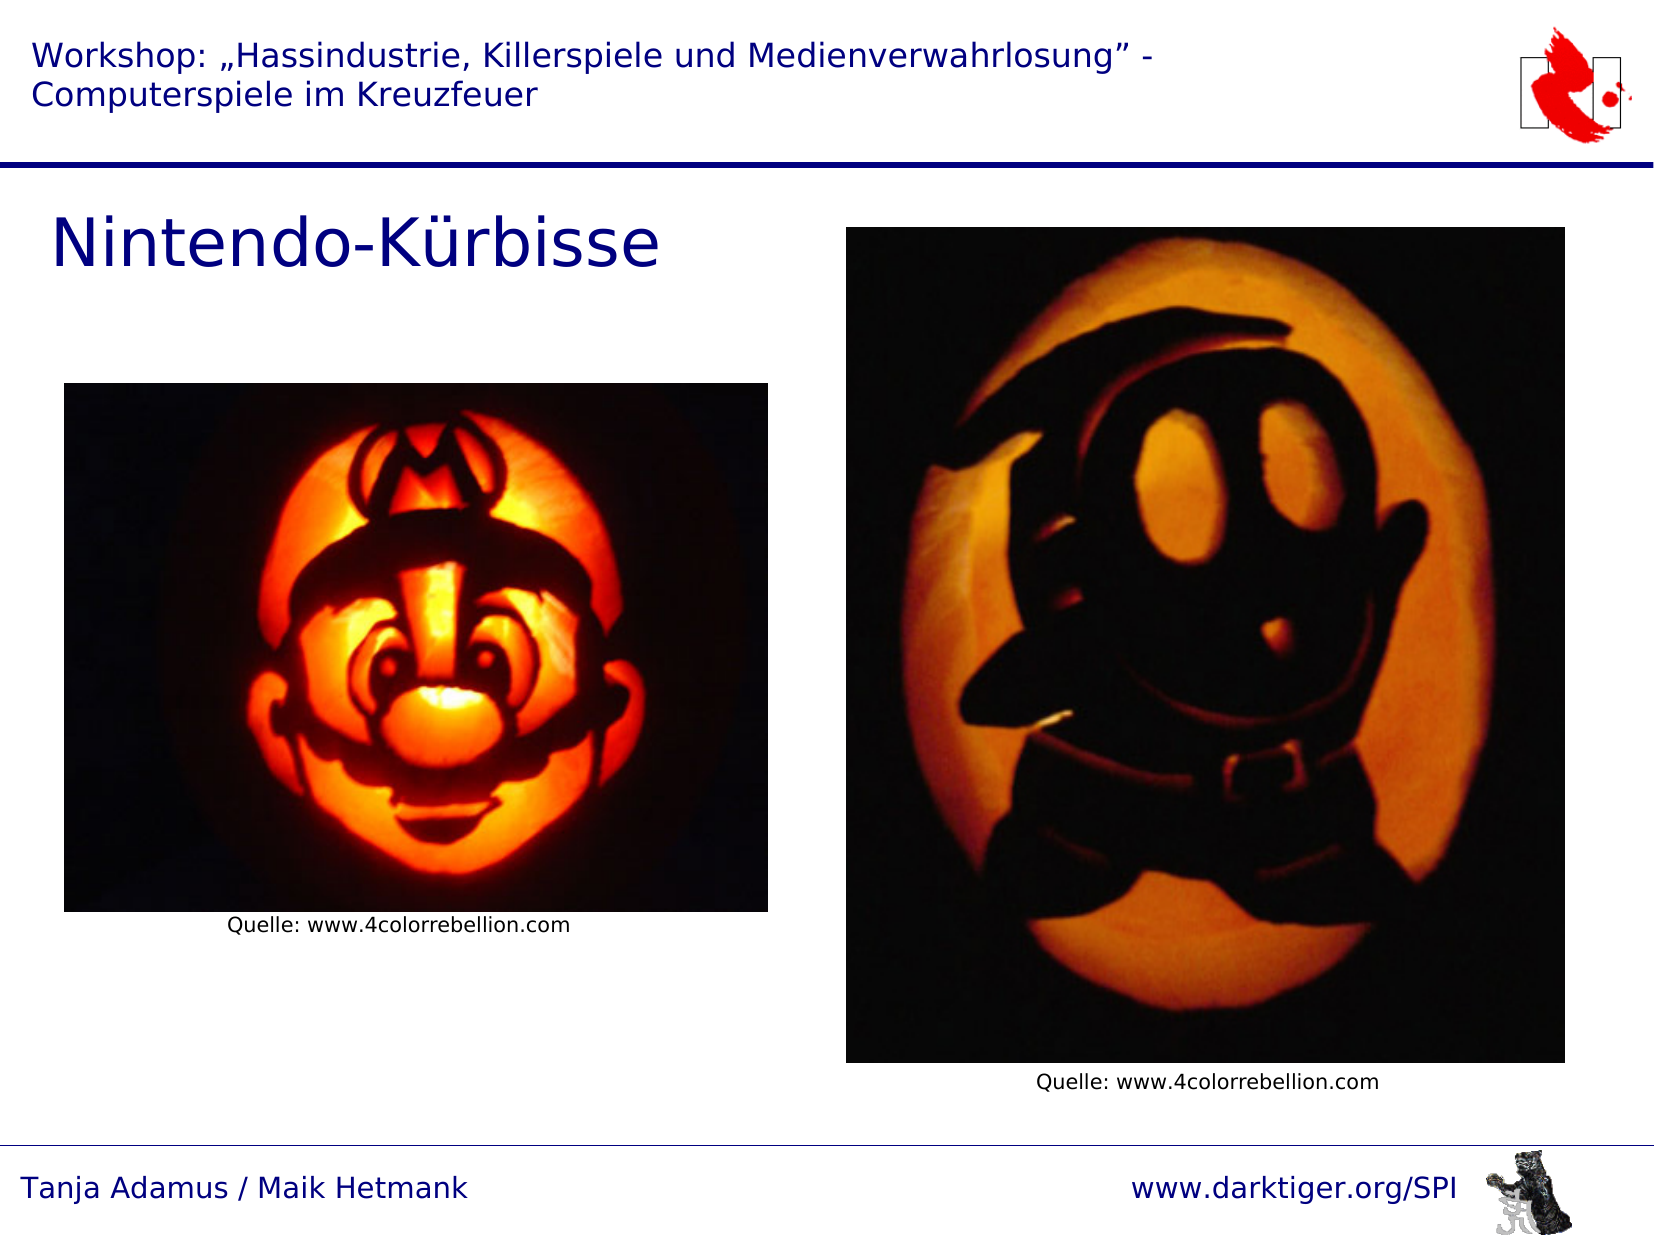

Workshop: „Hassindustrie, Killerspiele und Medienverwahrlosung” - Computerspiele im Kreuzfeuer
Nintendo-Kürbisse
Quelle: www.4colorrebellion.com
Quelle: www.4colorrebellion.com